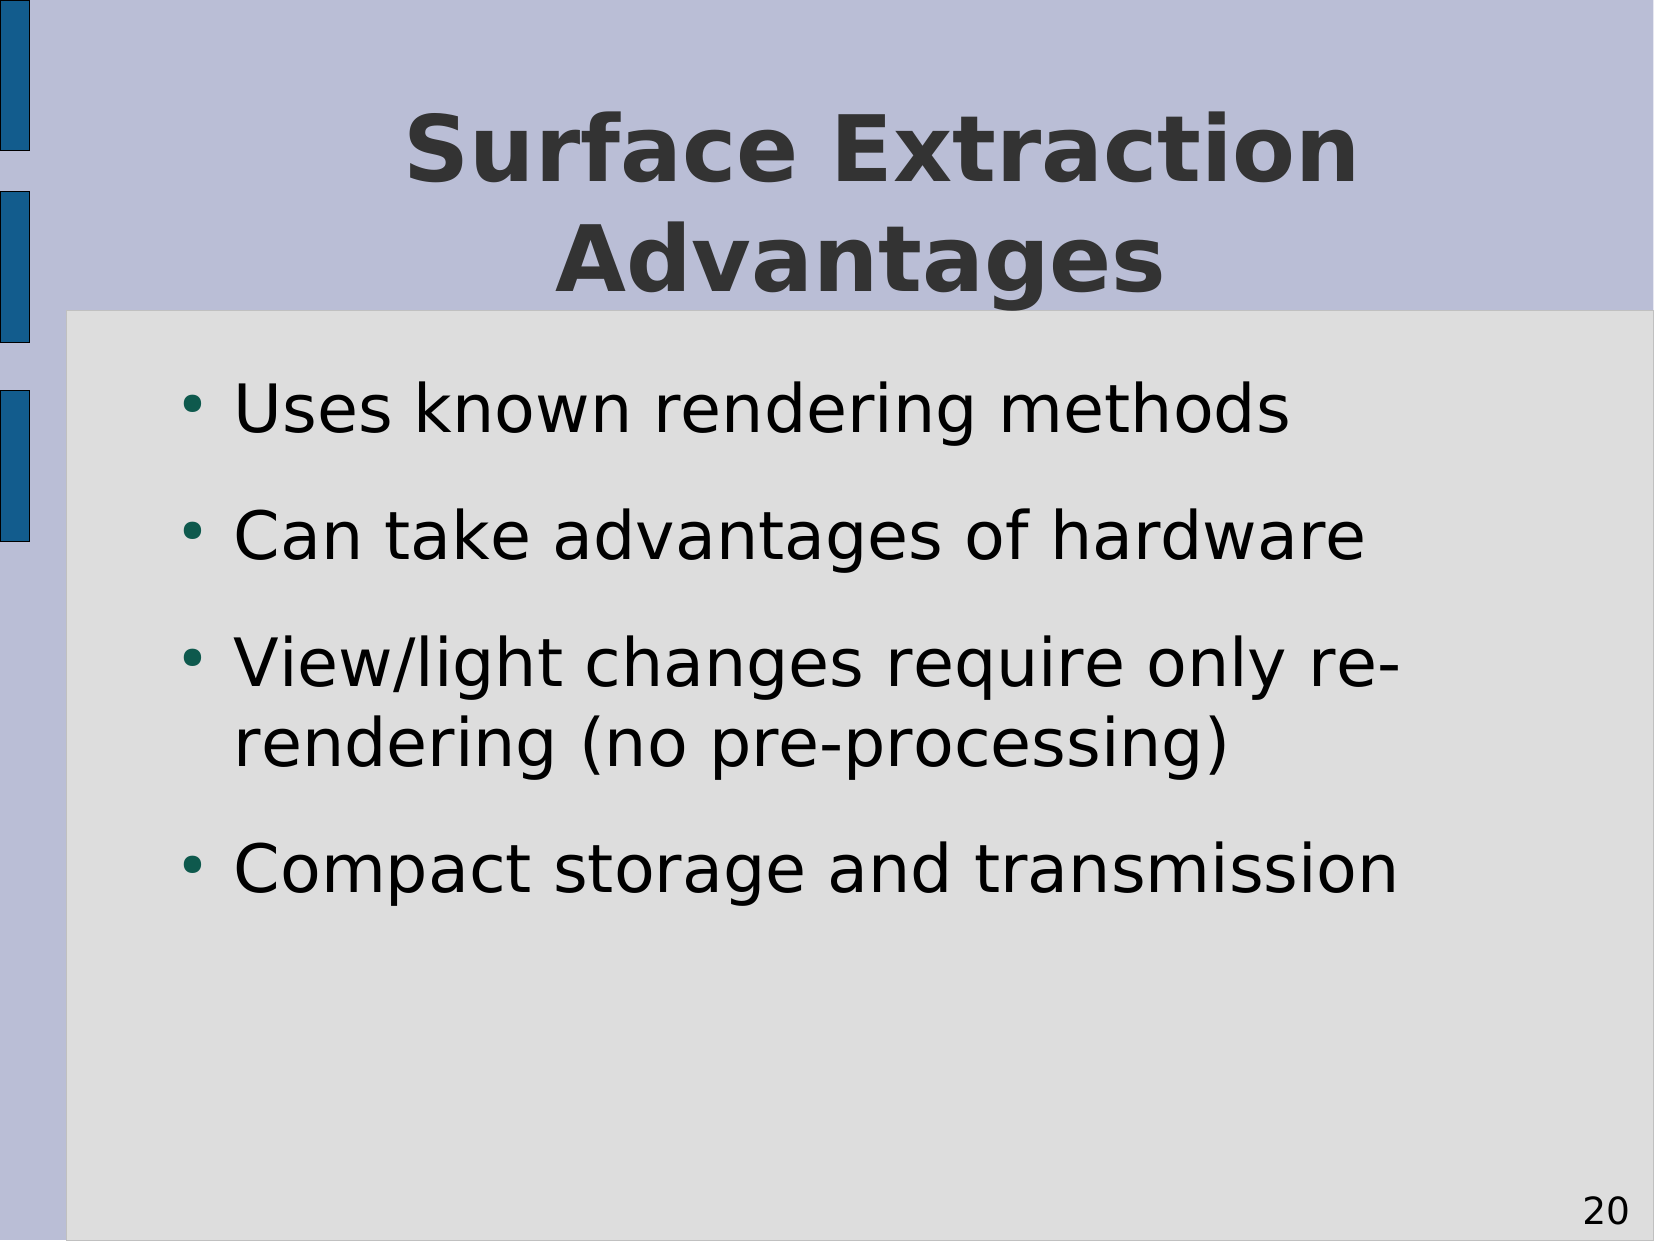

# Surface Extraction Advantages
Uses known rendering methods
Can take advantages of hardware
View/light changes require only re-rendering (no pre-processing)
Compact storage and transmission